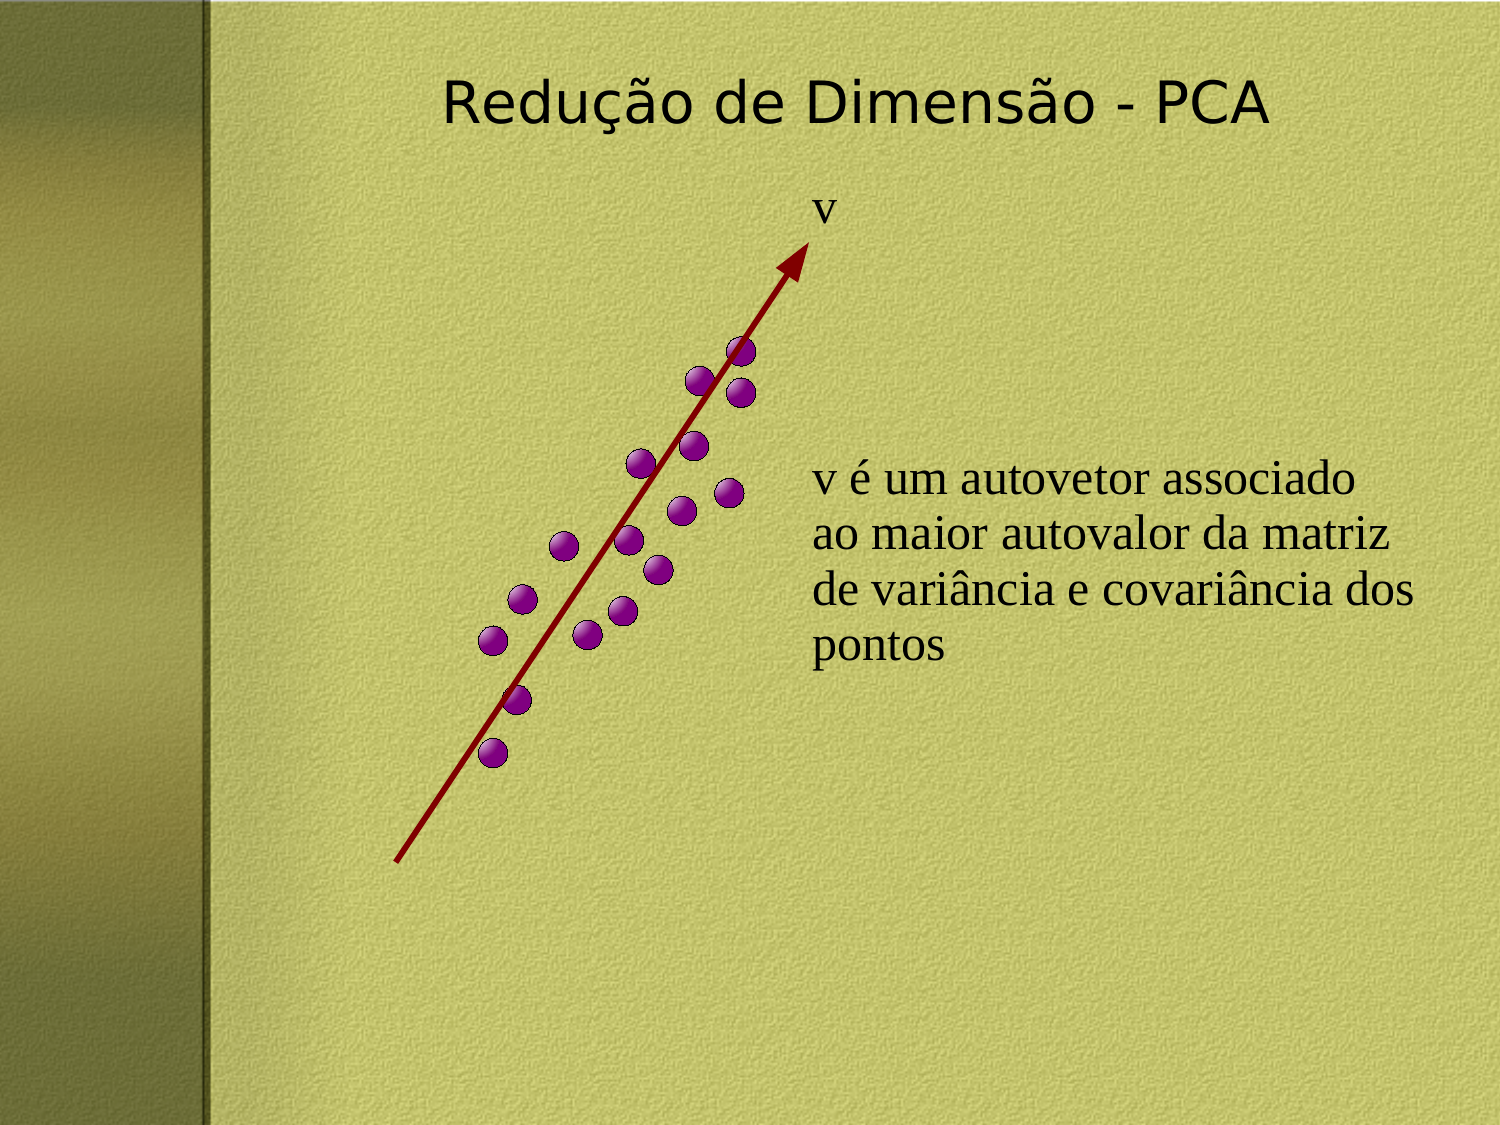

# Redução de Dimensão - PCA
v
v é um autovetor associado
ao maior autovalor da matriz
de variância e covariância dos
pontos